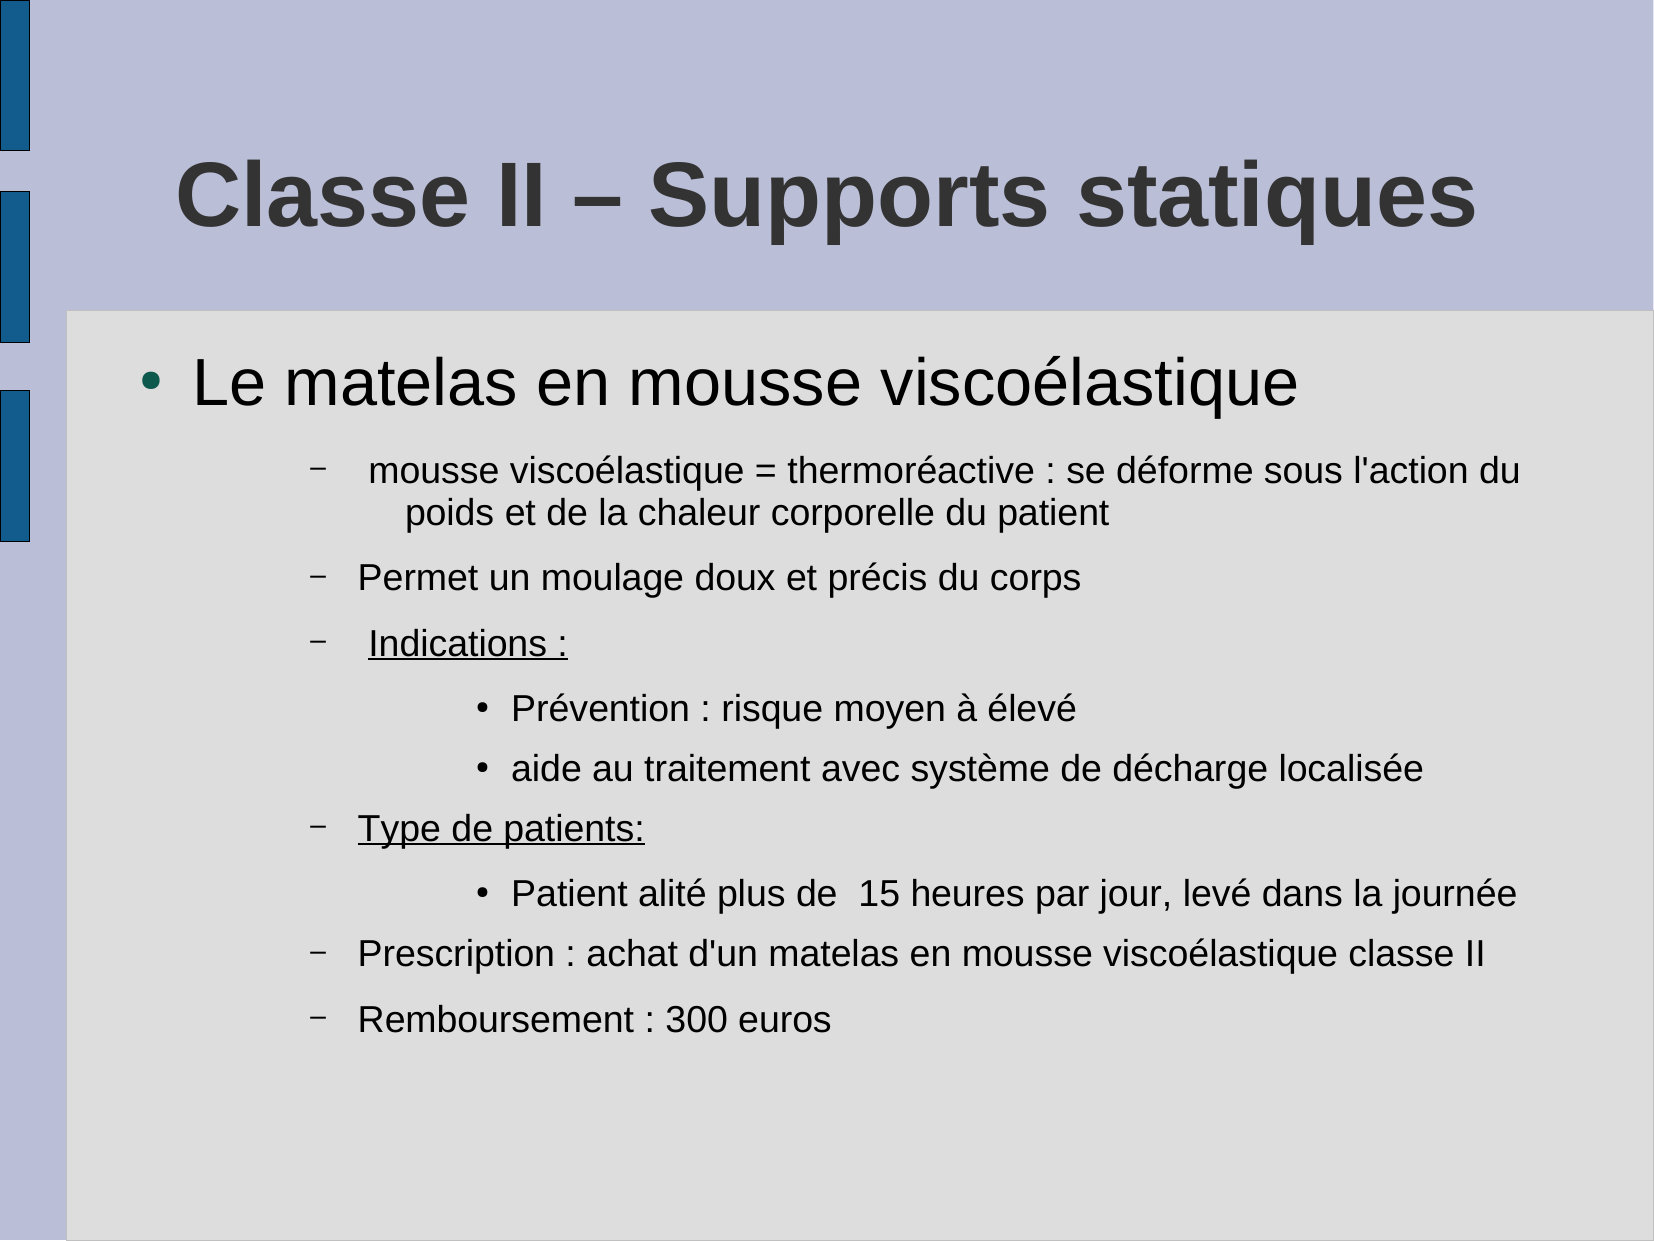

# Classe II – Supports statiques
Le matelas en mousse viscoélastique
 mousse viscoélastique = thermoréactive : se déforme sous l'action du poids et de la chaleur corporelle du patient
Permet un moulage doux et précis du corps
 Indications :
Prévention : risque moyen à élevé
aide au traitement avec système de décharge localisée
Type de patients:
Patient alité plus de 15 heures par jour, levé dans la journée
Prescription : achat d'un matelas en mousse viscoélastique classe II
Remboursement : 300 euros